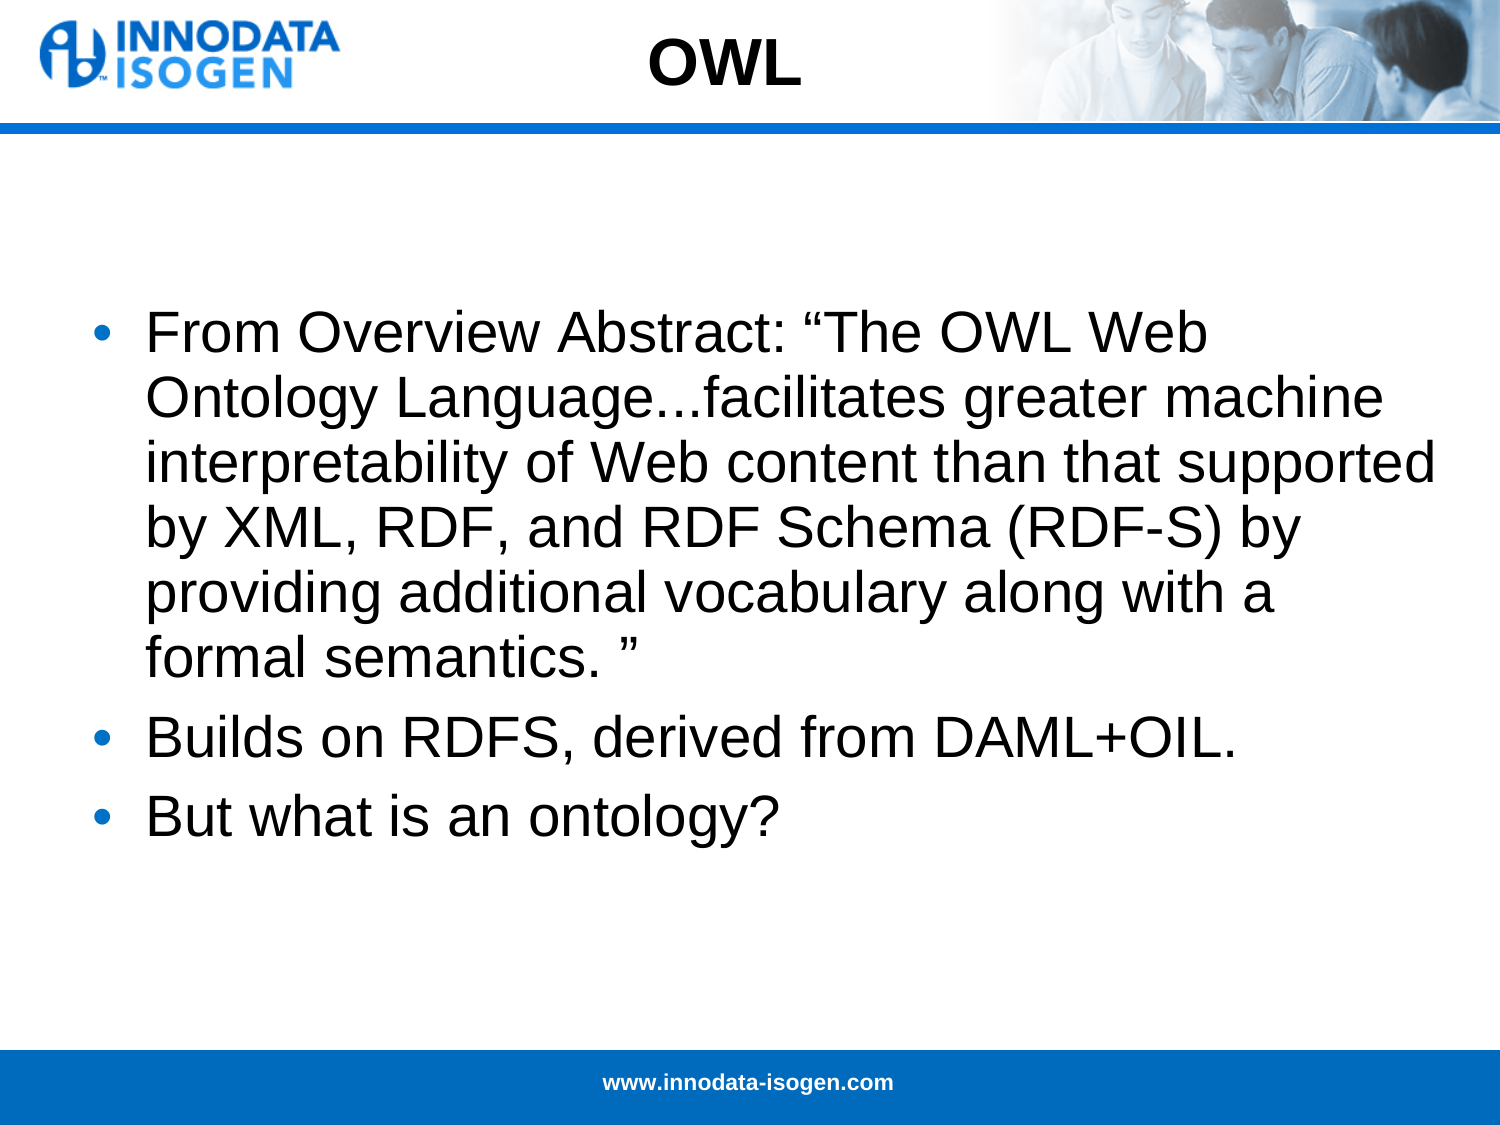

# OWL
From Overview Abstract: “The OWL Web Ontology Language...facilitates greater machine interpretability of Web content than that supported by XML, RDF, and RDF Schema (RDF-S) by providing additional vocabulary along with a formal semantics. ”
Builds on RDFS, derived from DAML+OIL.
But what is an ontology?